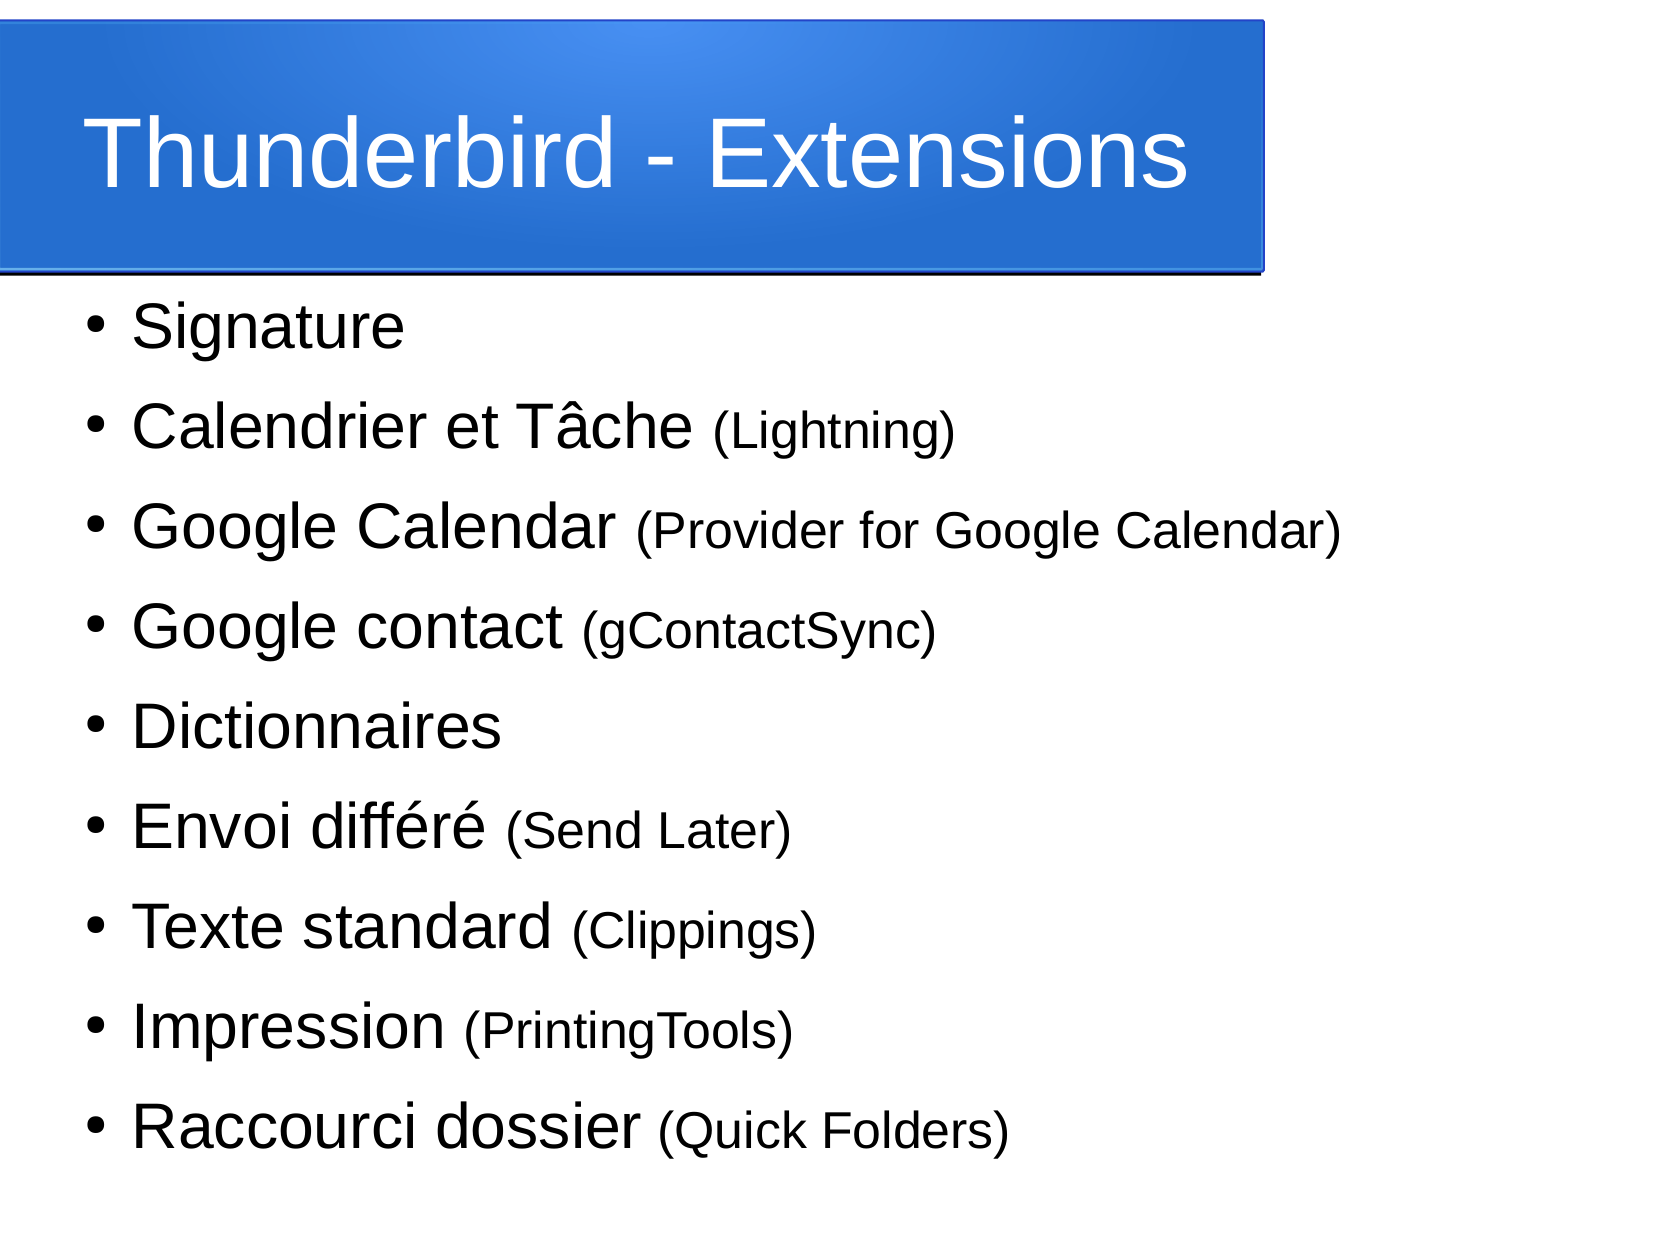

# Thunderbird - Extensions
Signature
Calendrier et Tâche (Lightning)
Google Calendar (Provider for Google Calendar)
Google contact (gContactSync)
Dictionnaires
Envoi différé (Send Later)
Texte standard (Clippings)
Impression (PrintingTools)
Raccourci dossier (Quick Folders)